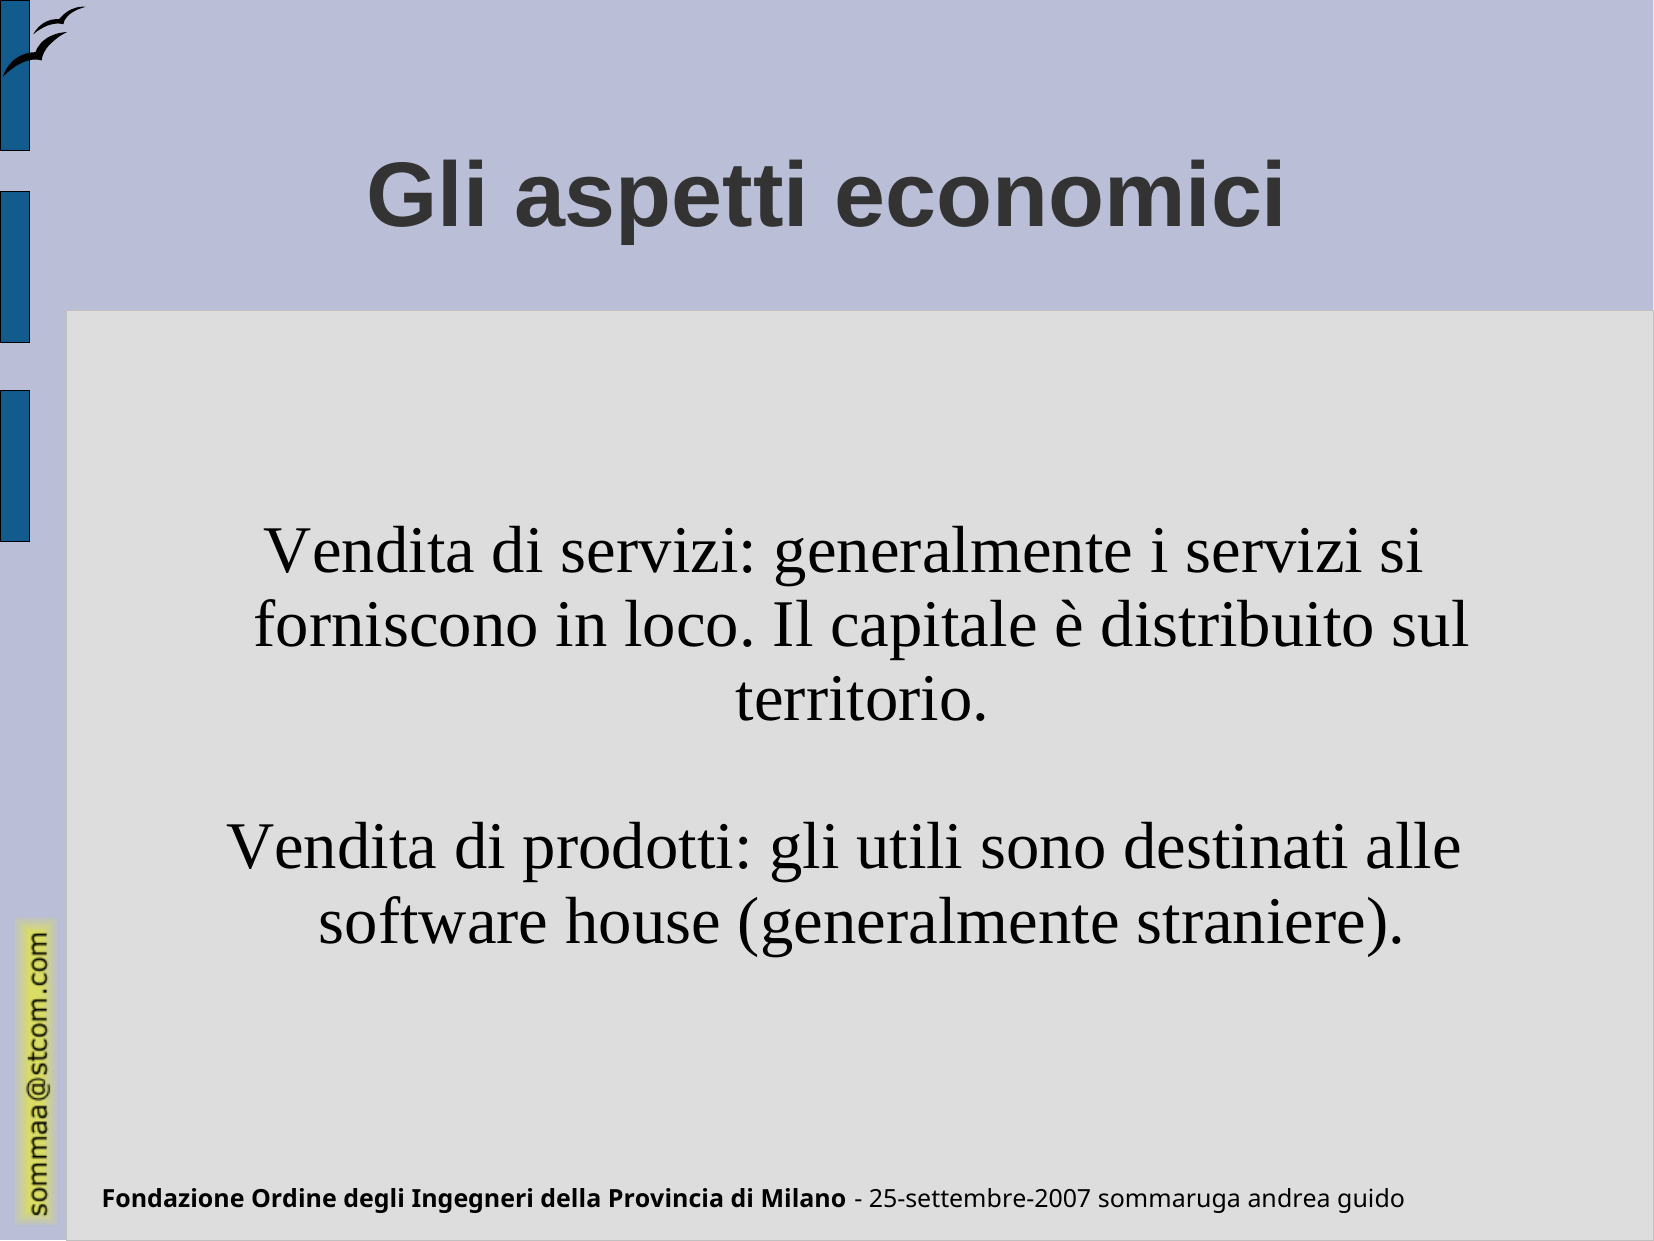

# Gli aspetti economici
Vendita di servizi: generalmente i servizi si forniscono in loco. Il capitale è distribuito sul territorio.
Vendita di prodotti: gli utili sono destinati alle software house (generalmente straniere).